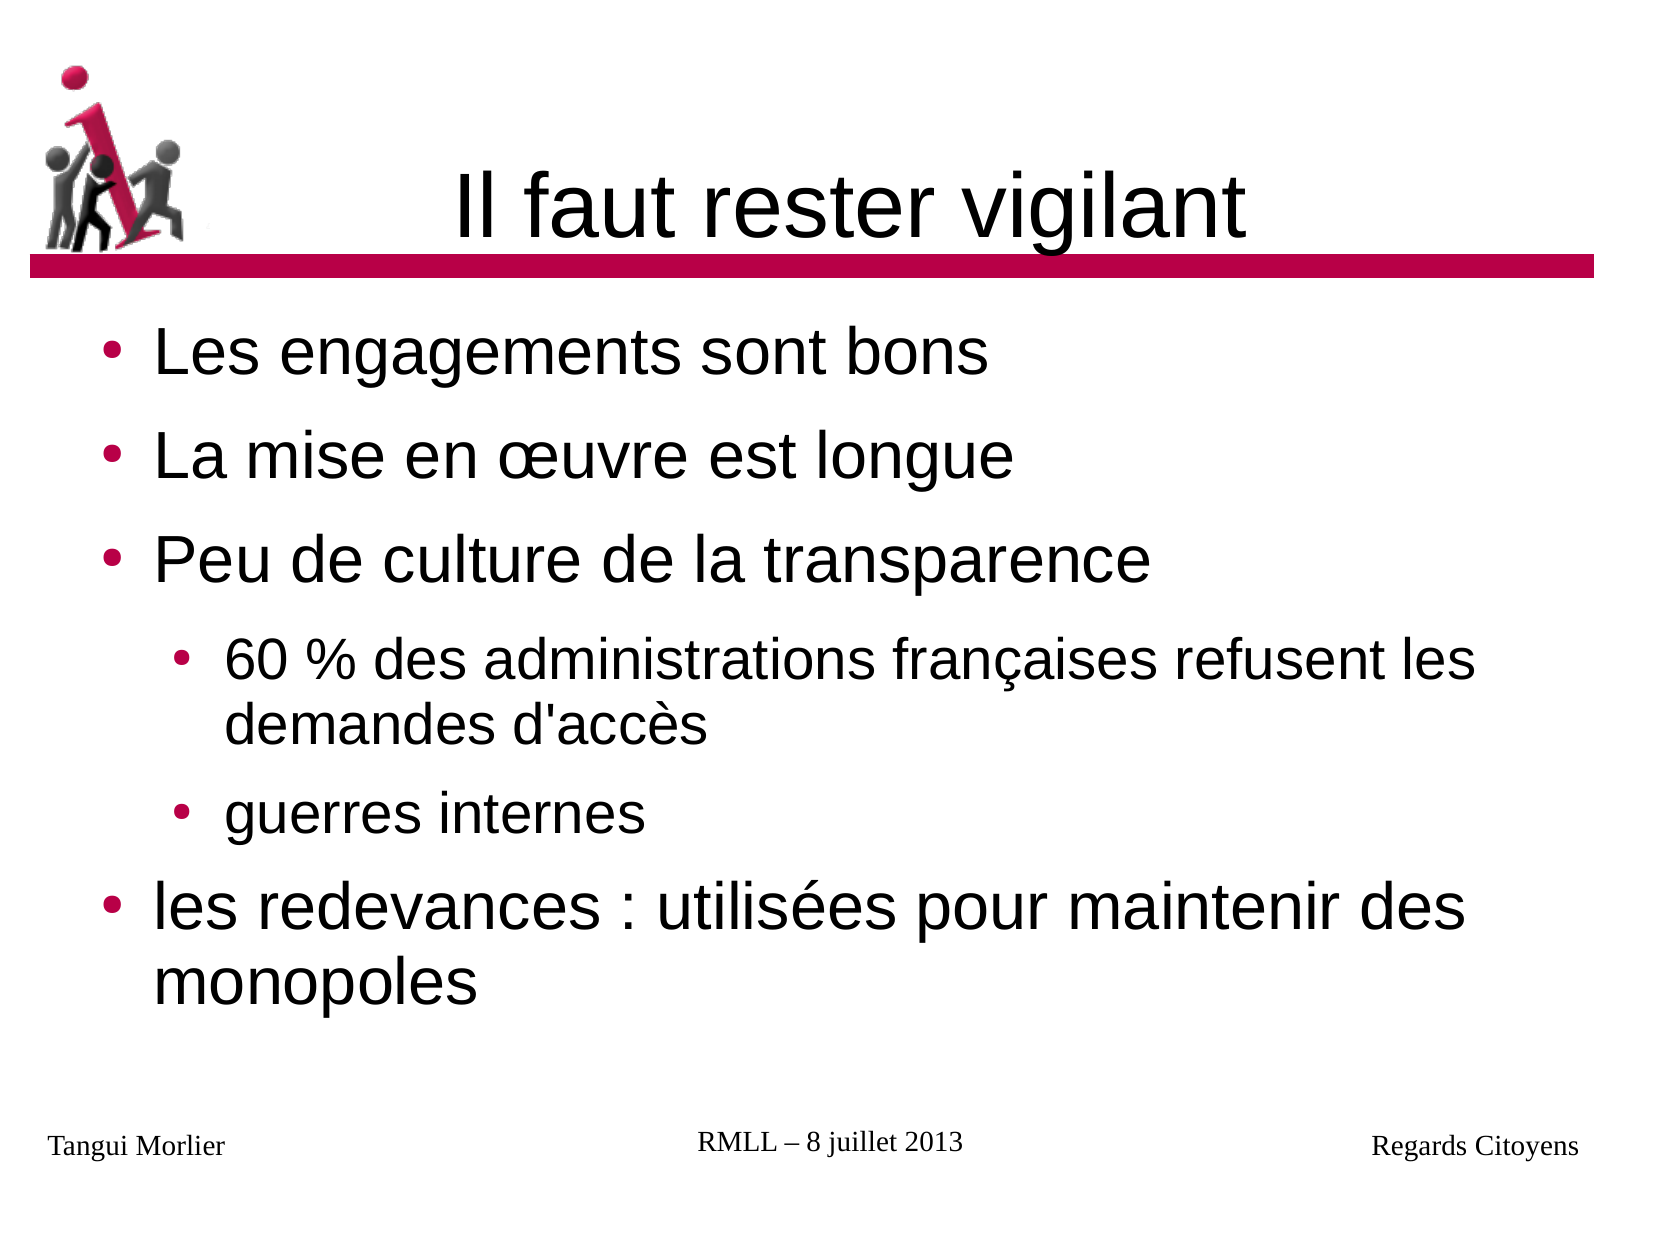

# Il faut rester vigilant
Les engagements sont bons
La mise en œuvre est longue
Peu de culture de la transparence
60 % des administrations françaises refusent les demandes d'accès
guerres internes
les redevances : utilisées pour maintenir des monopoles